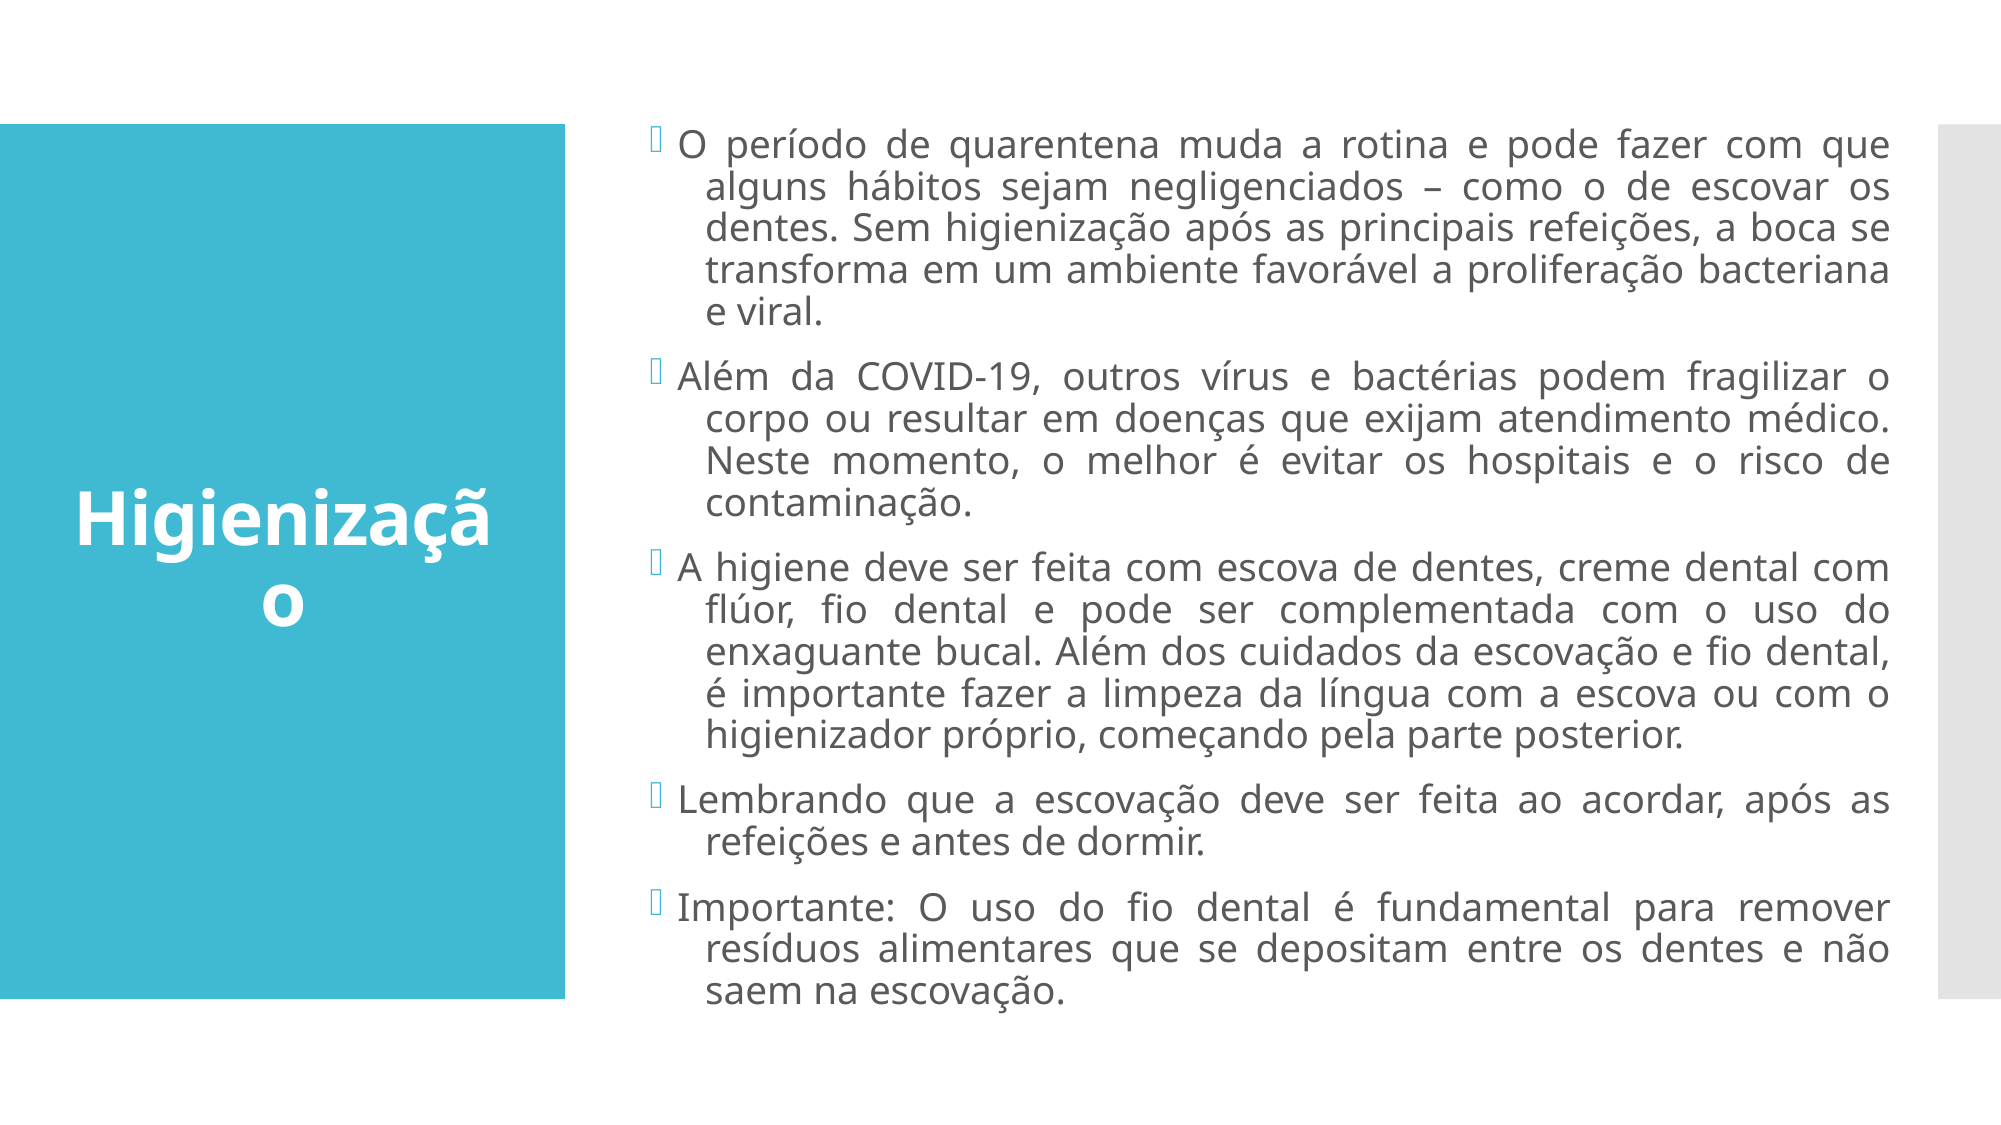

O período de quarentena muda a rotina e pode fazer com que alguns hábitos sejam negligenciados – como o de escovar os dentes. Sem higienização após as principais refeições, a boca se transforma em um ambiente favorável a proliferação bacteriana e viral.
Além da COVID-19, outros vírus e bactérias podem fragilizar o corpo ou resultar em doenças que exijam atendimento médico. Neste momento, o melhor é evitar os hospitais e o risco de contaminação.
A higiene deve ser feita com escova de dentes, creme dental com flúor, fio dental e pode ser complementada com o uso do enxaguante bucal. Além dos cuidados da escovação e fio dental, é importante fazer a limpeza da língua com a escova ou com o higienizador próprio, começando pela parte posterior.
Lembrando que a escovação deve ser feita ao acordar, após as refeições e antes de dormir.
Importante: O uso do fio dental é fundamental para remover resíduos alimentares que se depositam entre os dentes e não saem na escovação.
# Higienização